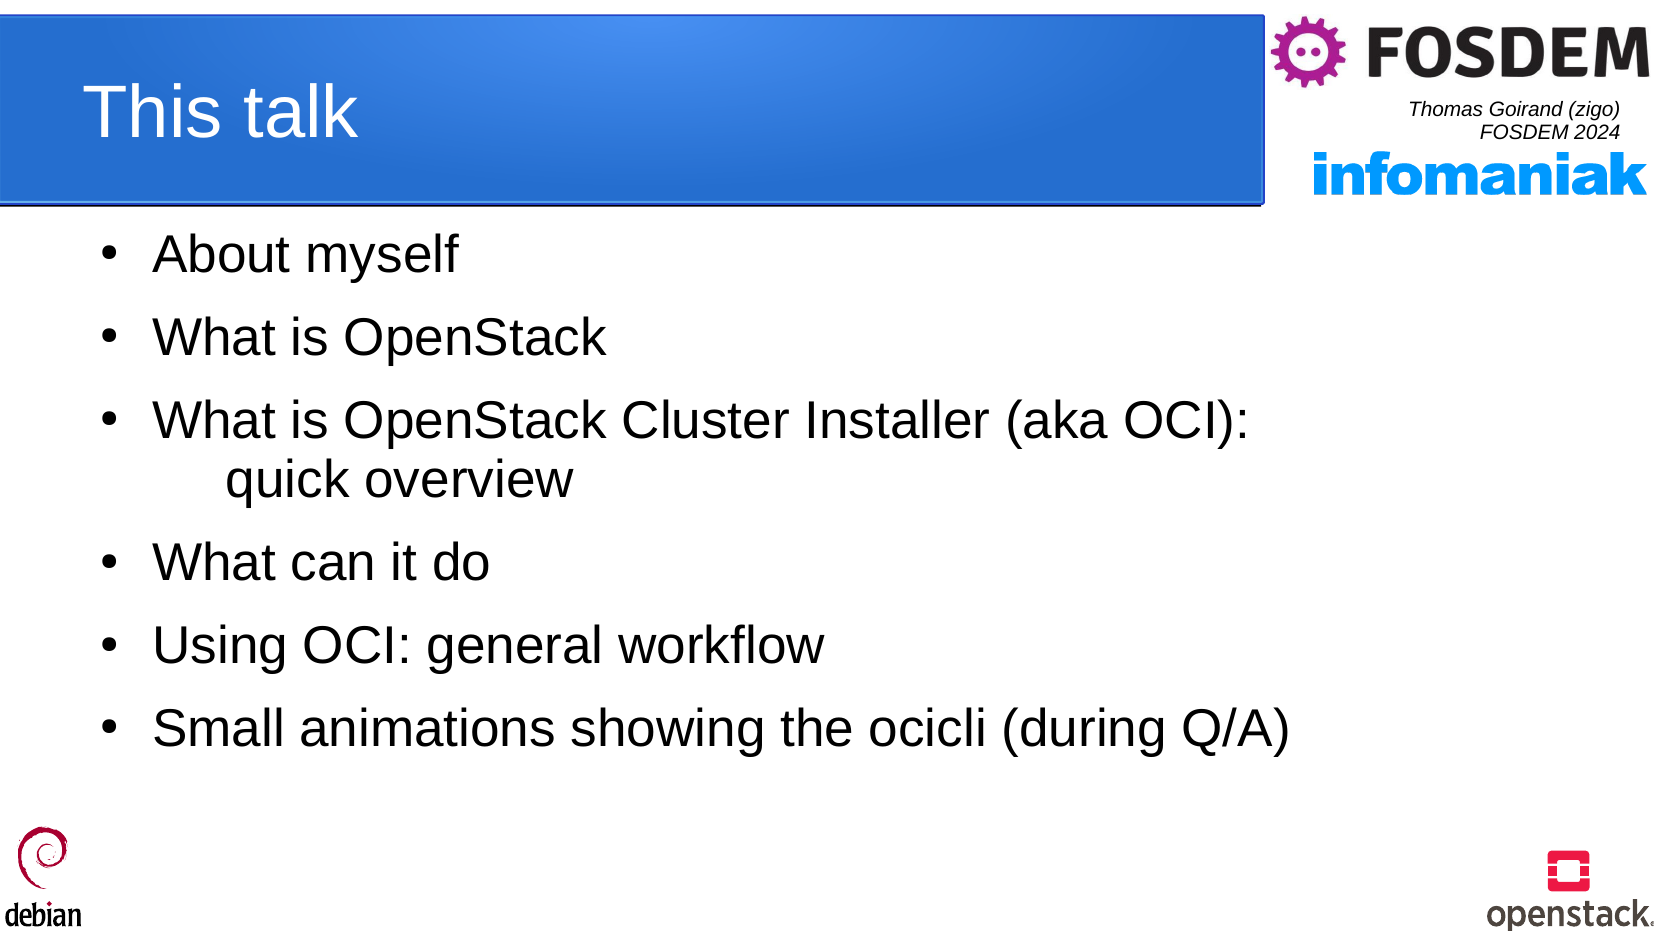

# This talk
About myself
What is OpenStack
What is OpenStack Cluster Installer (aka OCI):
				quick overview
What can it do
Using OCI: general workflow
Small animations showing the ocicli (during Q/A)